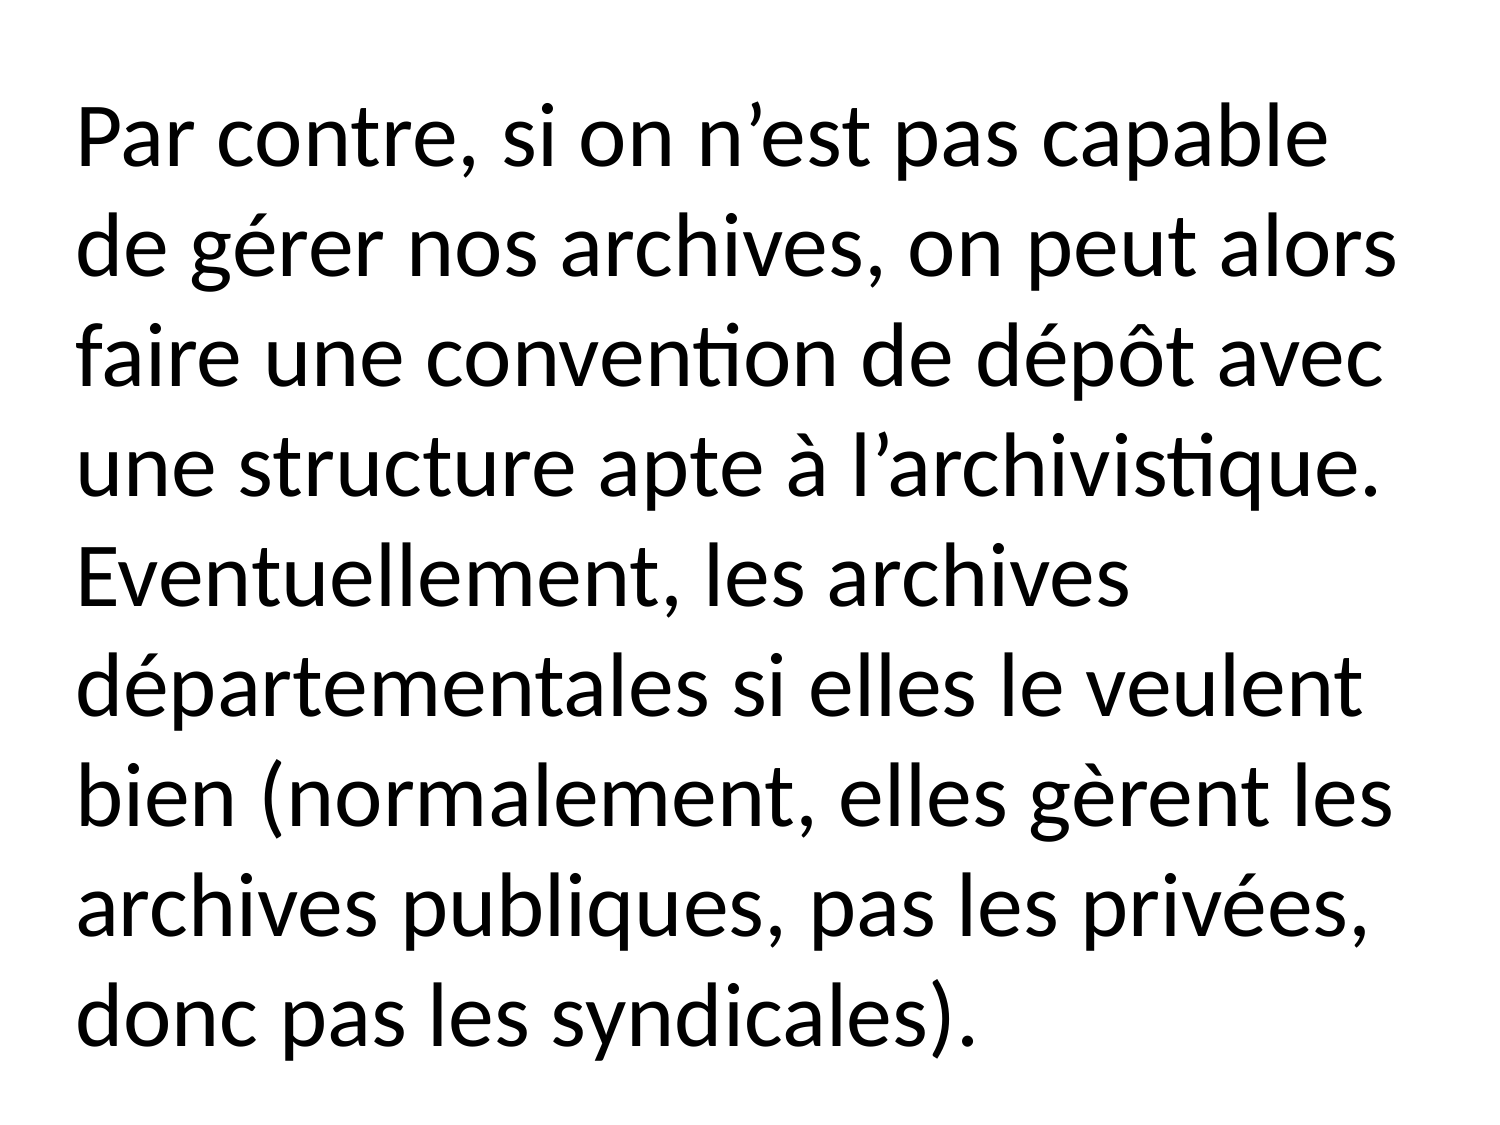

# Par contre, si on n’est pas capable de gérer nos archives, on peut alors faire une convention de dépôt avec une structure apte à l’archivistique. Eventuellement, les archives départementales si elles le veulent bien (normalement, elles gèrent les archives publiques, pas les privées, donc pas les syndicales).